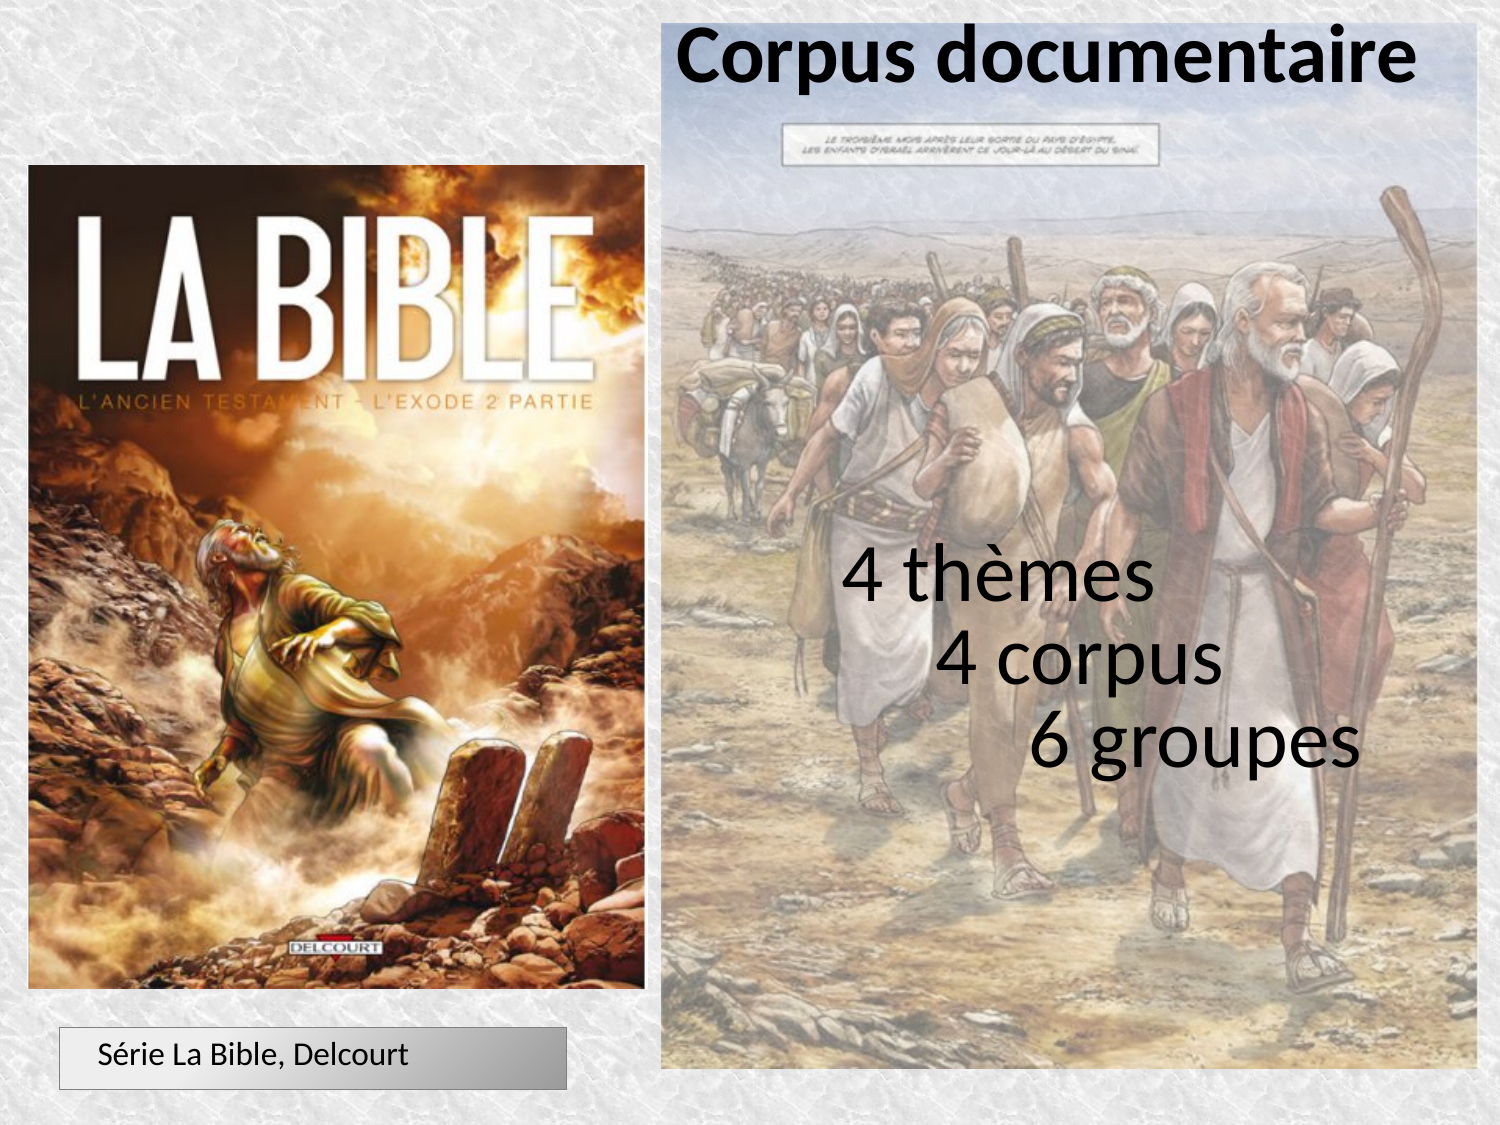

Corpus documentaire
4 thèmes
 4 corpus
 6 groupes
Série La Bible, Delcourt